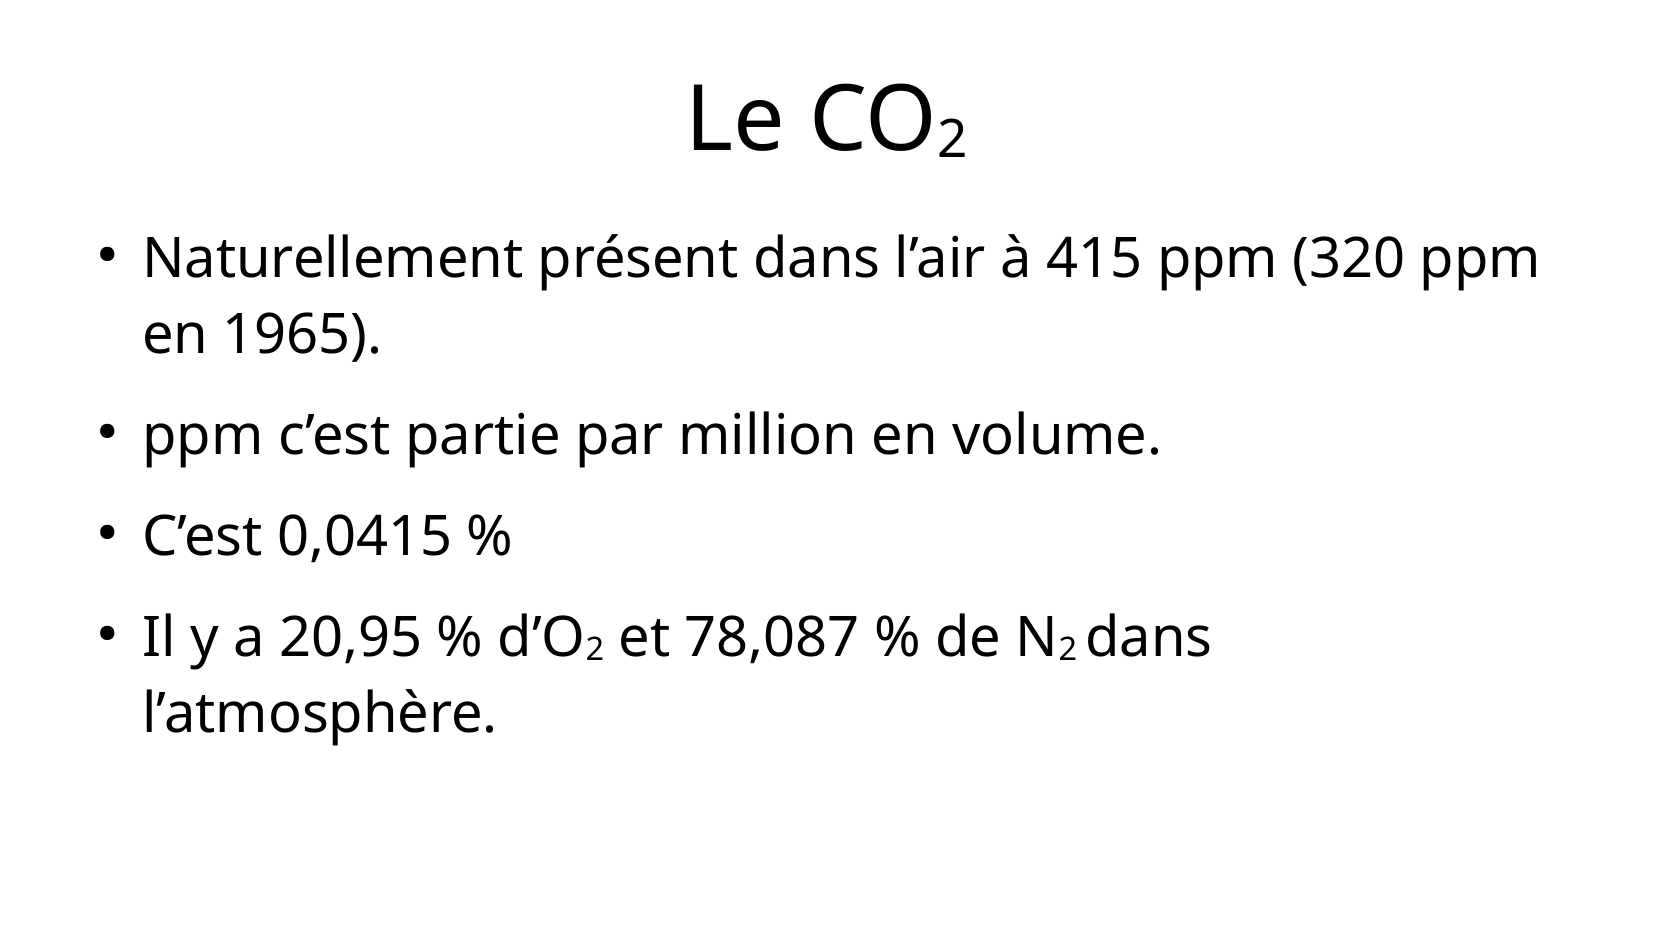

# Le CO2
Naturellement présent dans l’air à 415 ppm (320 ppm en 1965).
ppm c’est partie par million en volume.
C’est 0,0415 %
Il y a 20,95 % d’O2 et 78,087 % de N2 dans l’atmosphère.